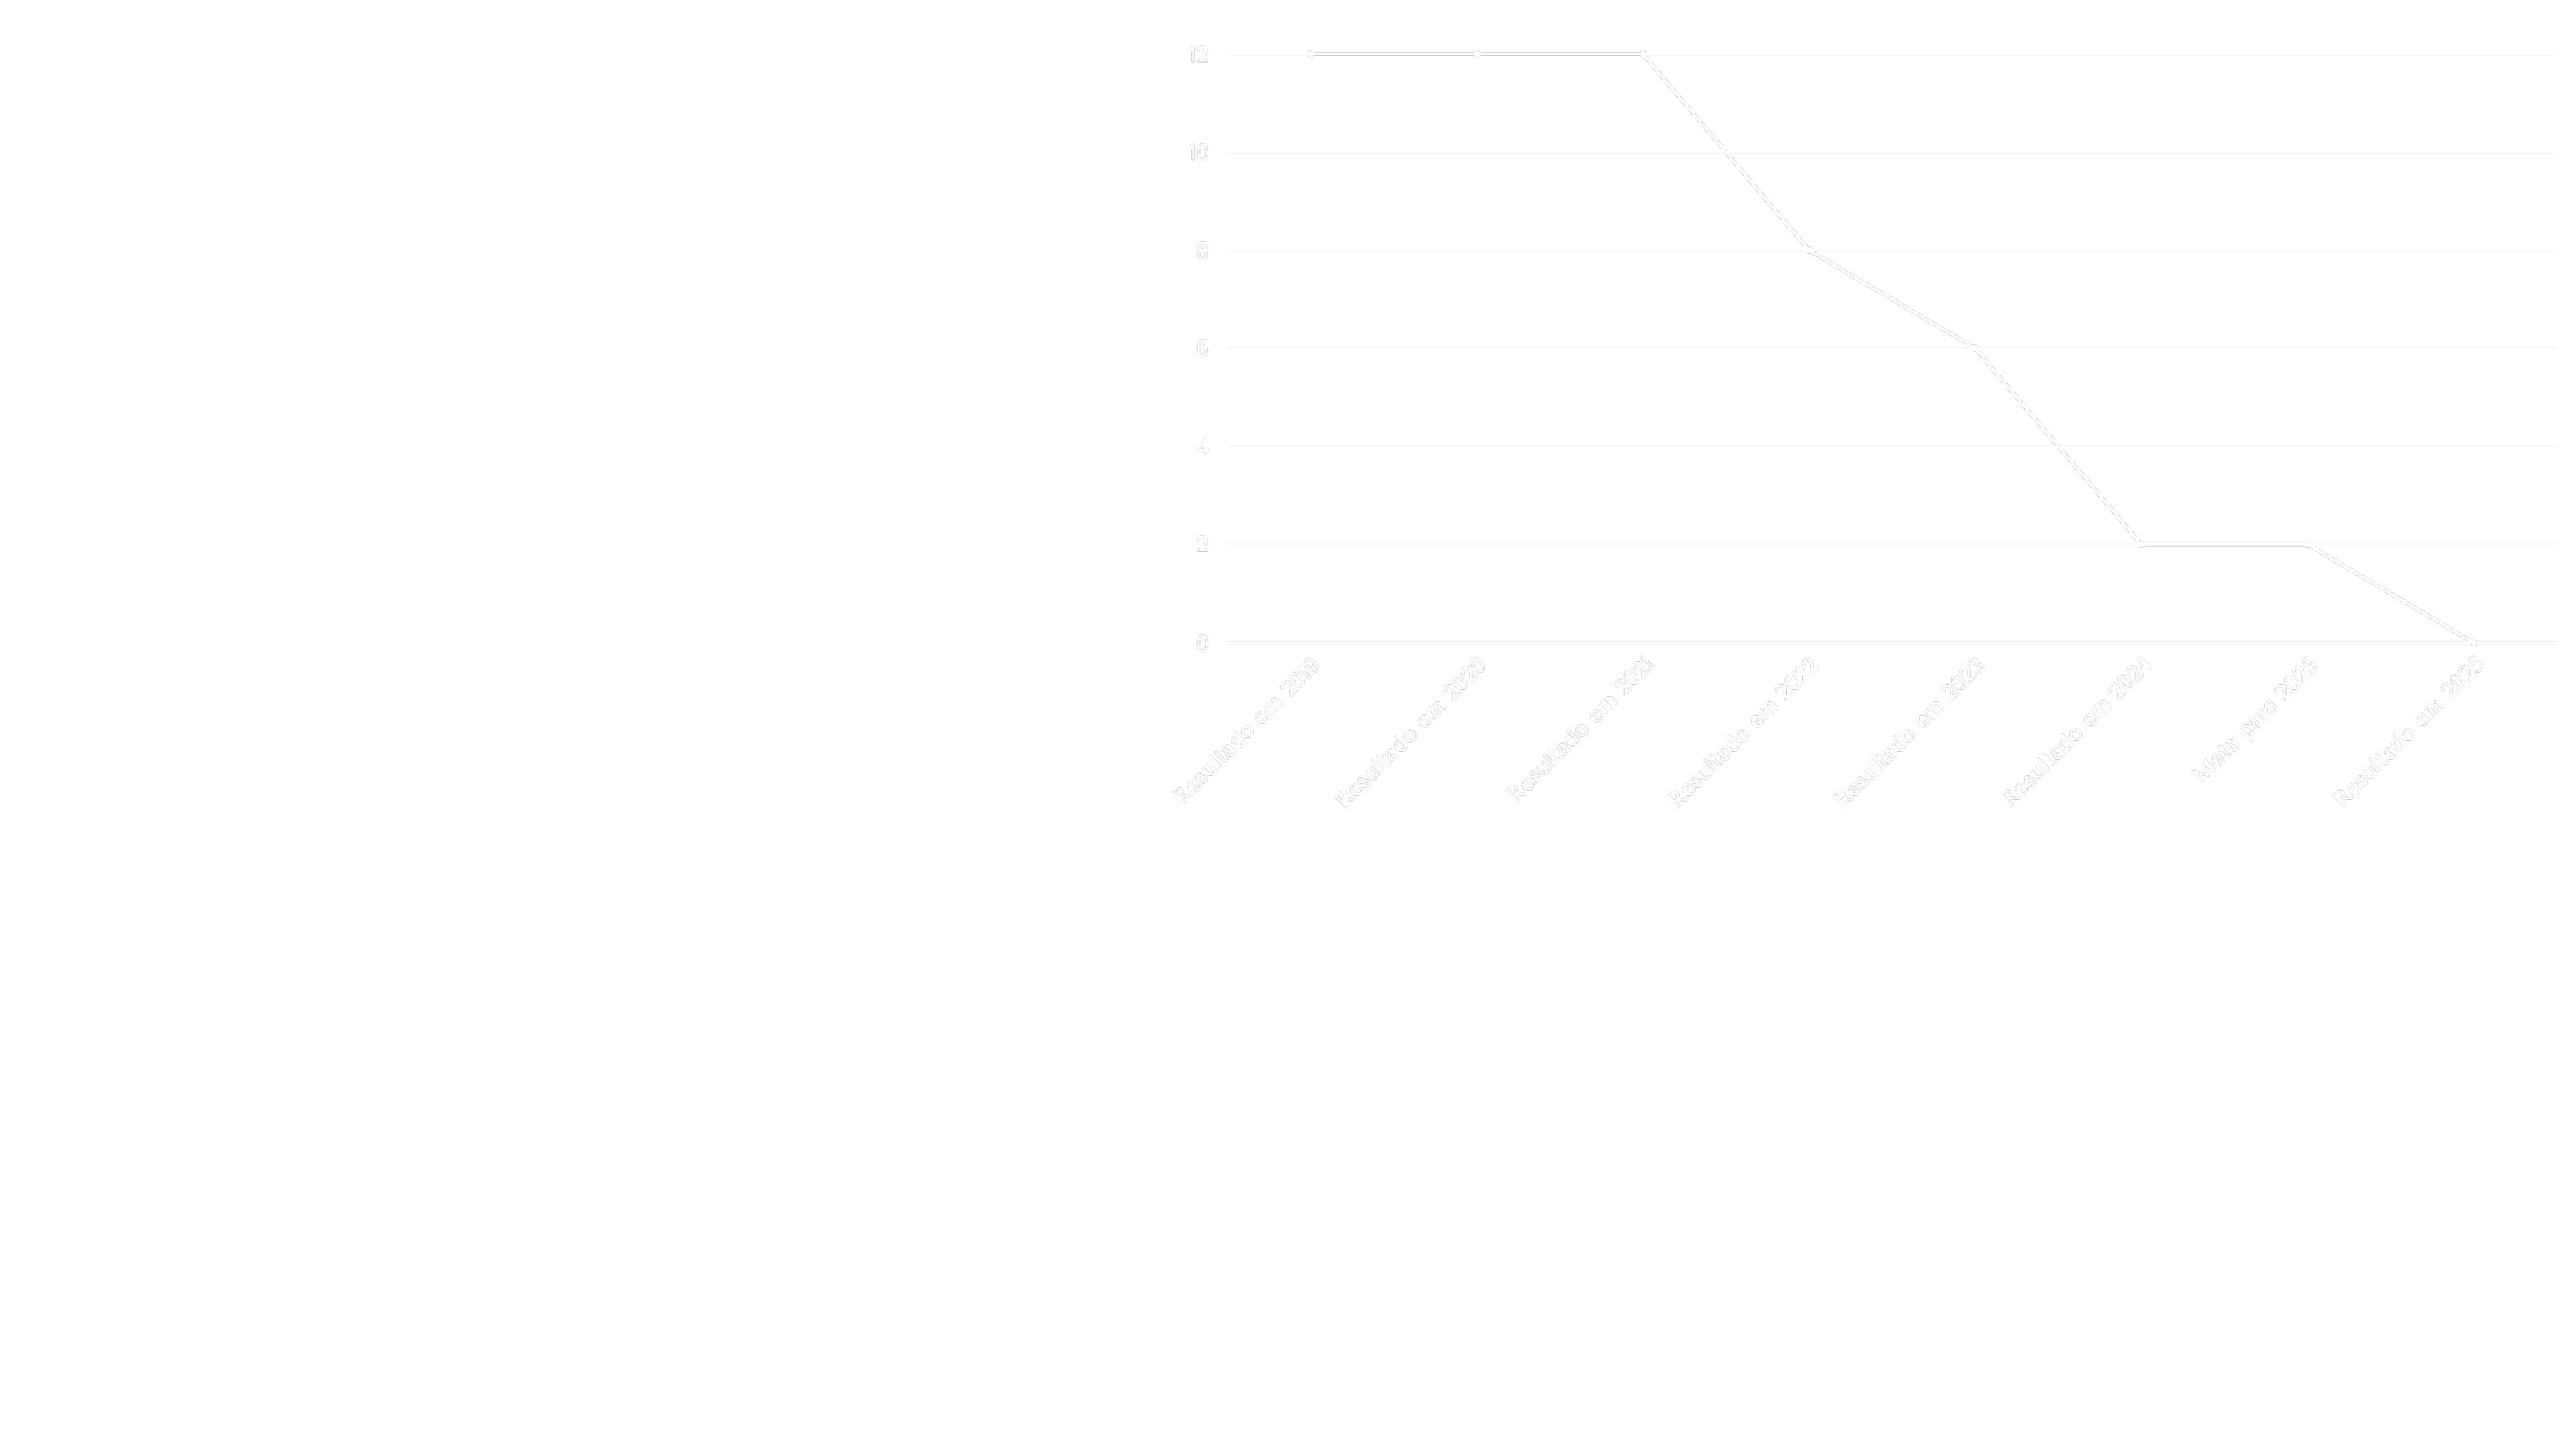

Quantidade de Veículos Destinados à Locomoção de Magistrados – QVM
Unidade de medida: Número de veículos de magistrados(as).
Definição da Meta Manter o número de veículos destinada a magistrados existente em 2024
Resultado 2019 - 12
Resultado 2020 - 12
Resultado 2021 - 12
Resultado 2022 - 8
Resultado 2023 - 6
Resultado em 2024 - 2
Meta para 2025 - 2
Resultado em 2025 - 0